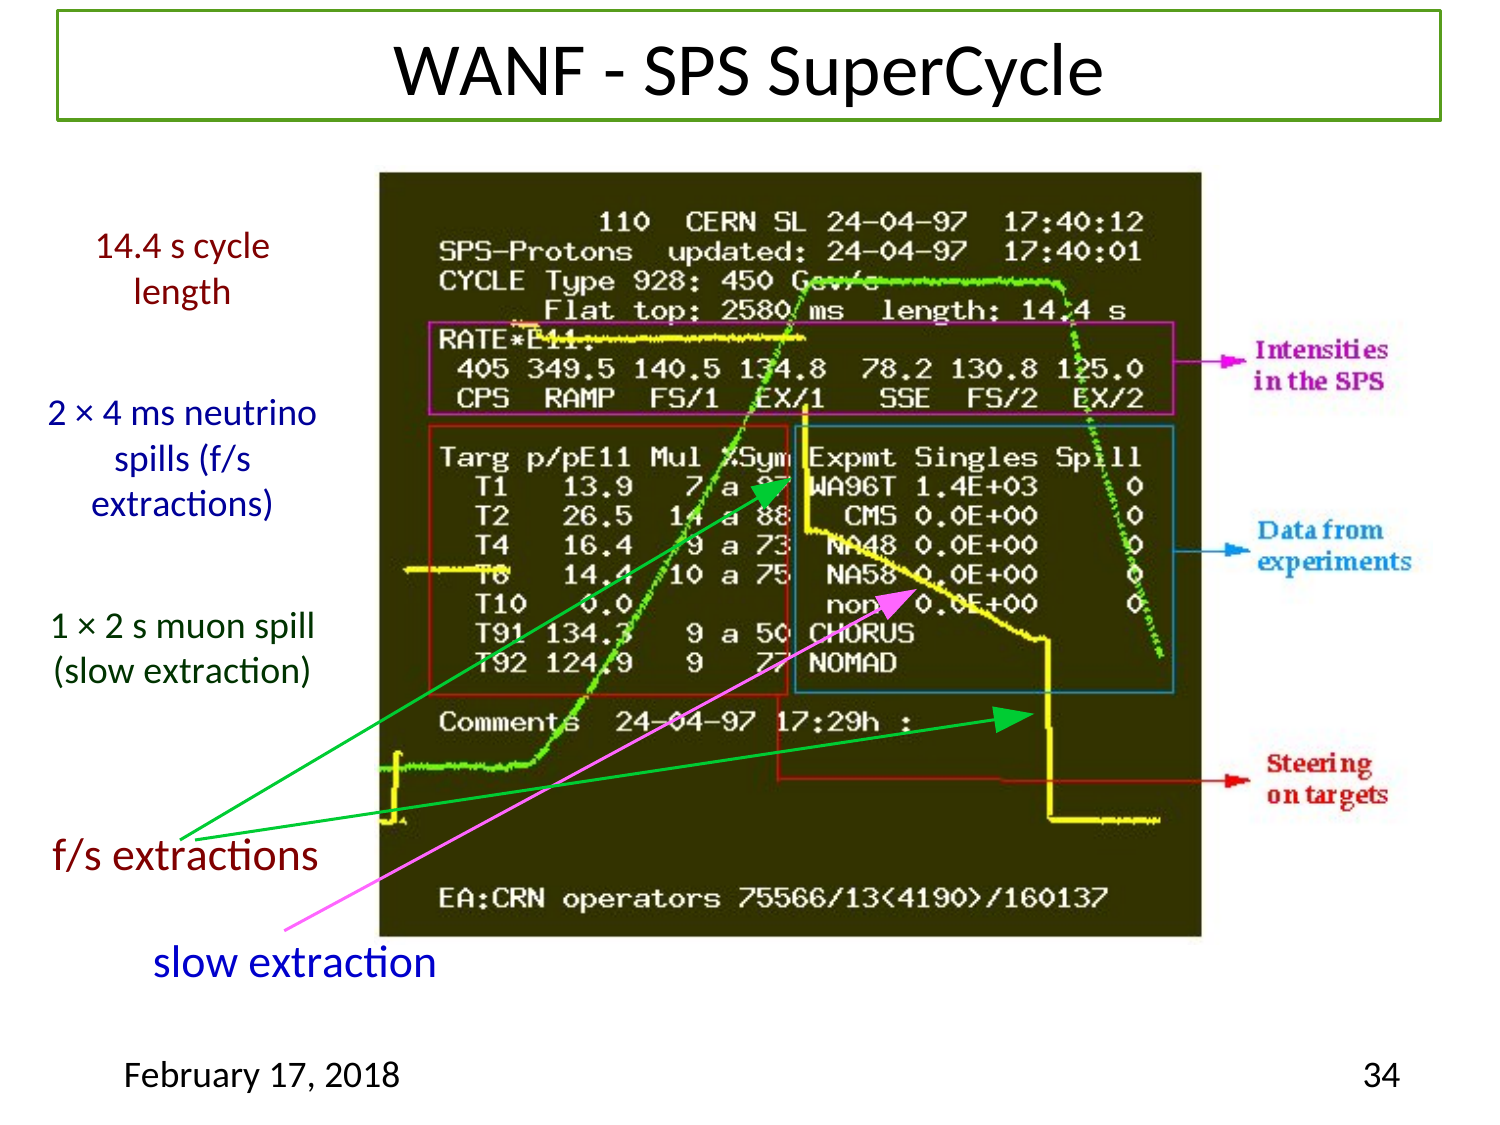

# WANF - SPS SuperCycle
14.4 s cycle length
2 × 4 ms neutrino spills (f/s extractions)
1 × 2 s muon spill (slow extraction)
f/s extractions
slow extraction
17 February 2018
34